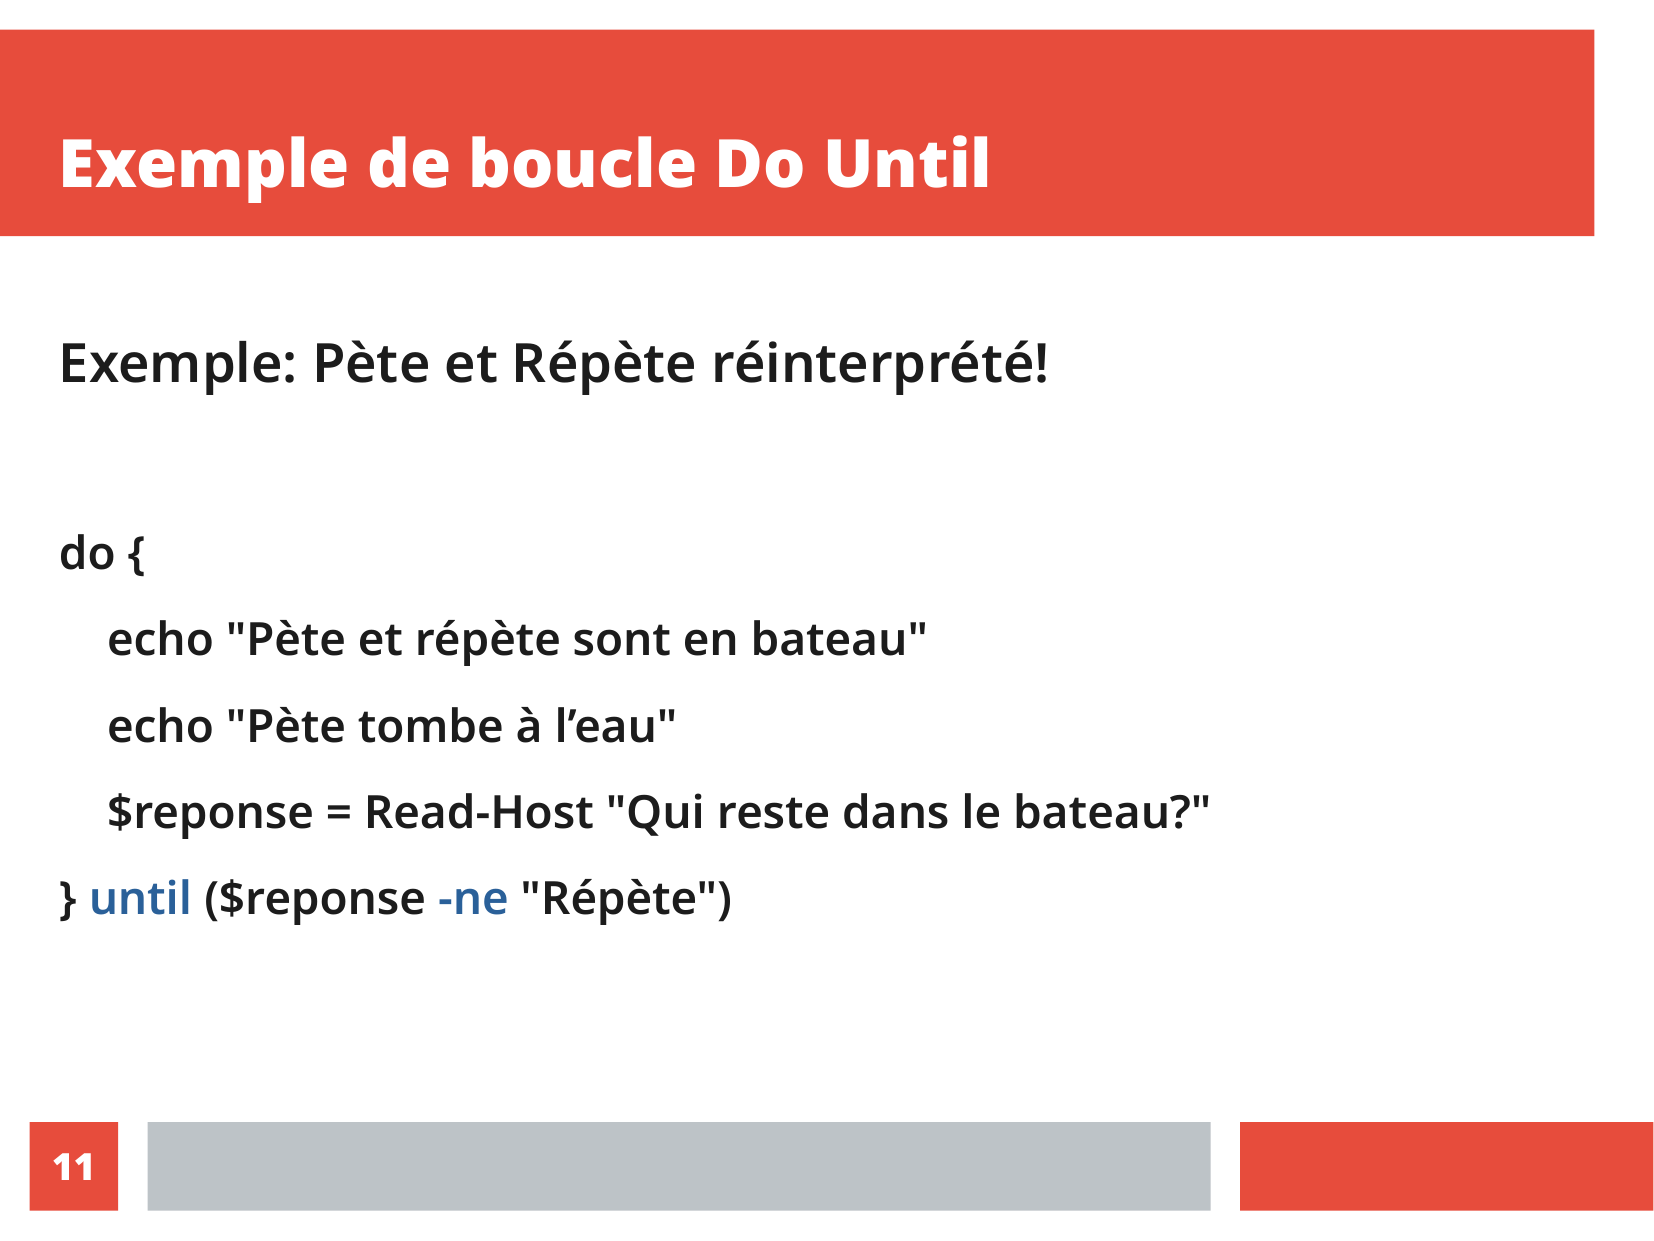

# Exemple de boucle Do Until
Exemple: Pète et Répète réinterprété!
do {
 echo "Pète et répète sont en bateau"
 echo "Pète tombe à l’eau"
 $reponse = Read-Host "Qui reste dans le bateau?"
} until ($reponse -ne "Répète")
11